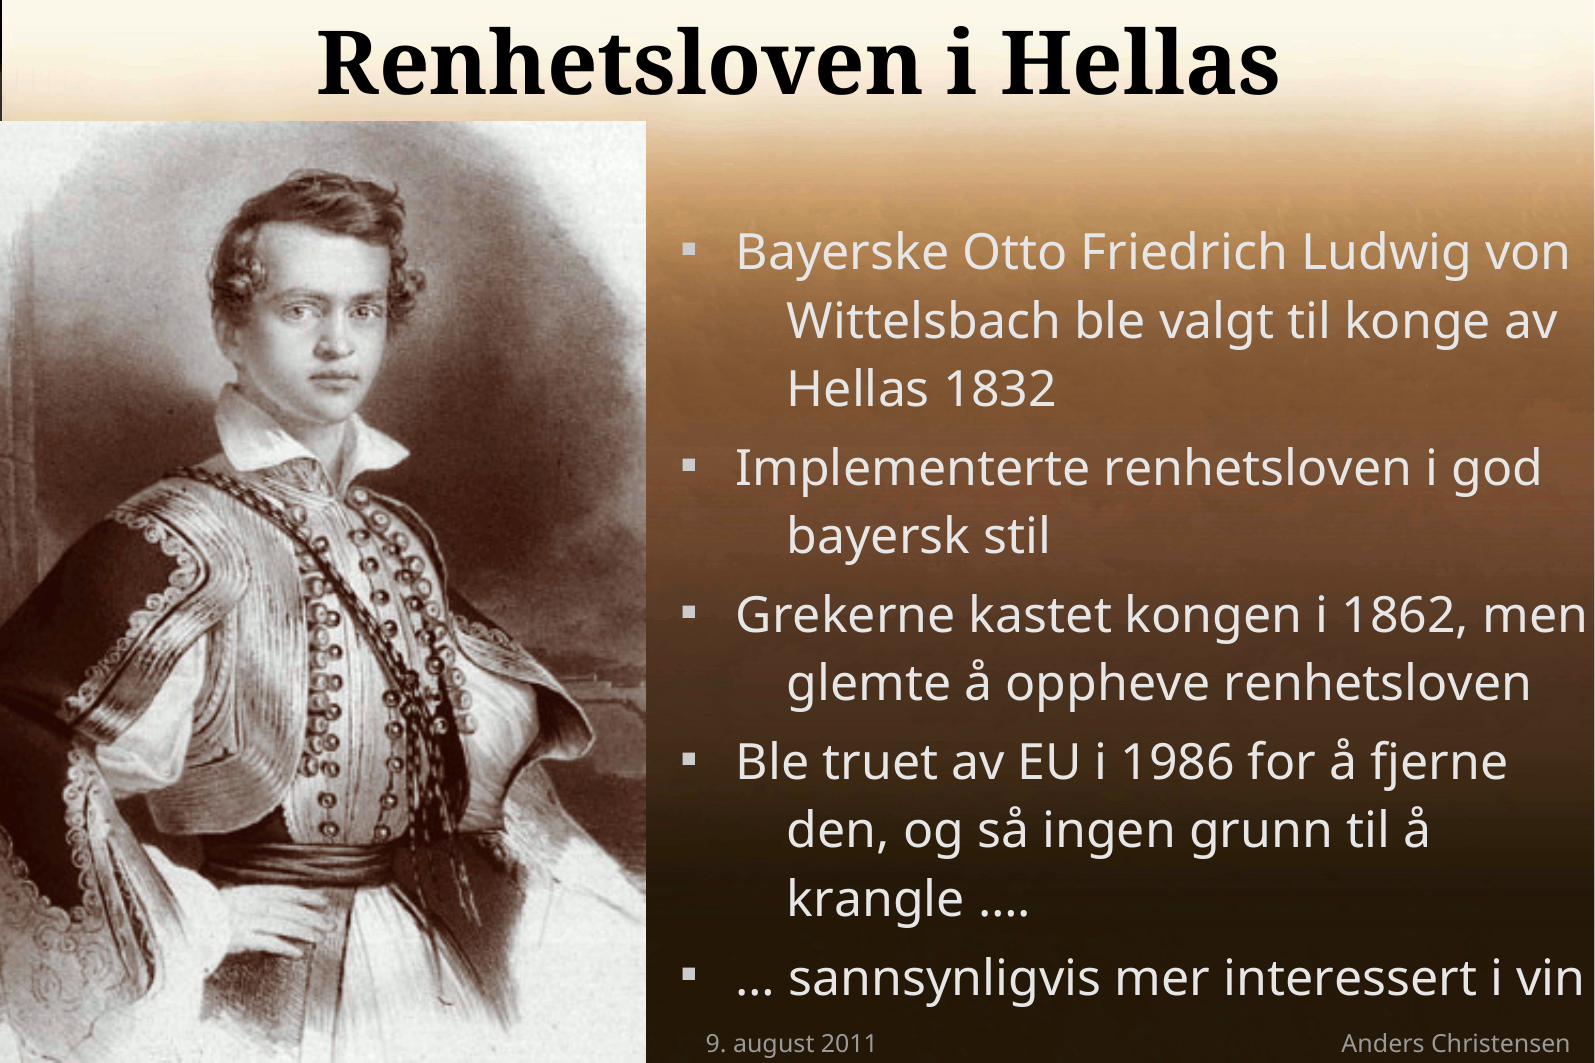

# Renhetsloven i Hellas
Bayerske Otto Friedrich Ludwig von Wittelsbach ble valgt til konge av Hellas 1832
Implementerte renhetsloven i god bayersk stil
Grekerne kastet kongen i 1862, men glemte å oppheve renhetsloven
Ble truet av EU i 1986 for å fjerne den, og så ingen grunn til å krangle ….
… sannsynligvis mer interessert i vin